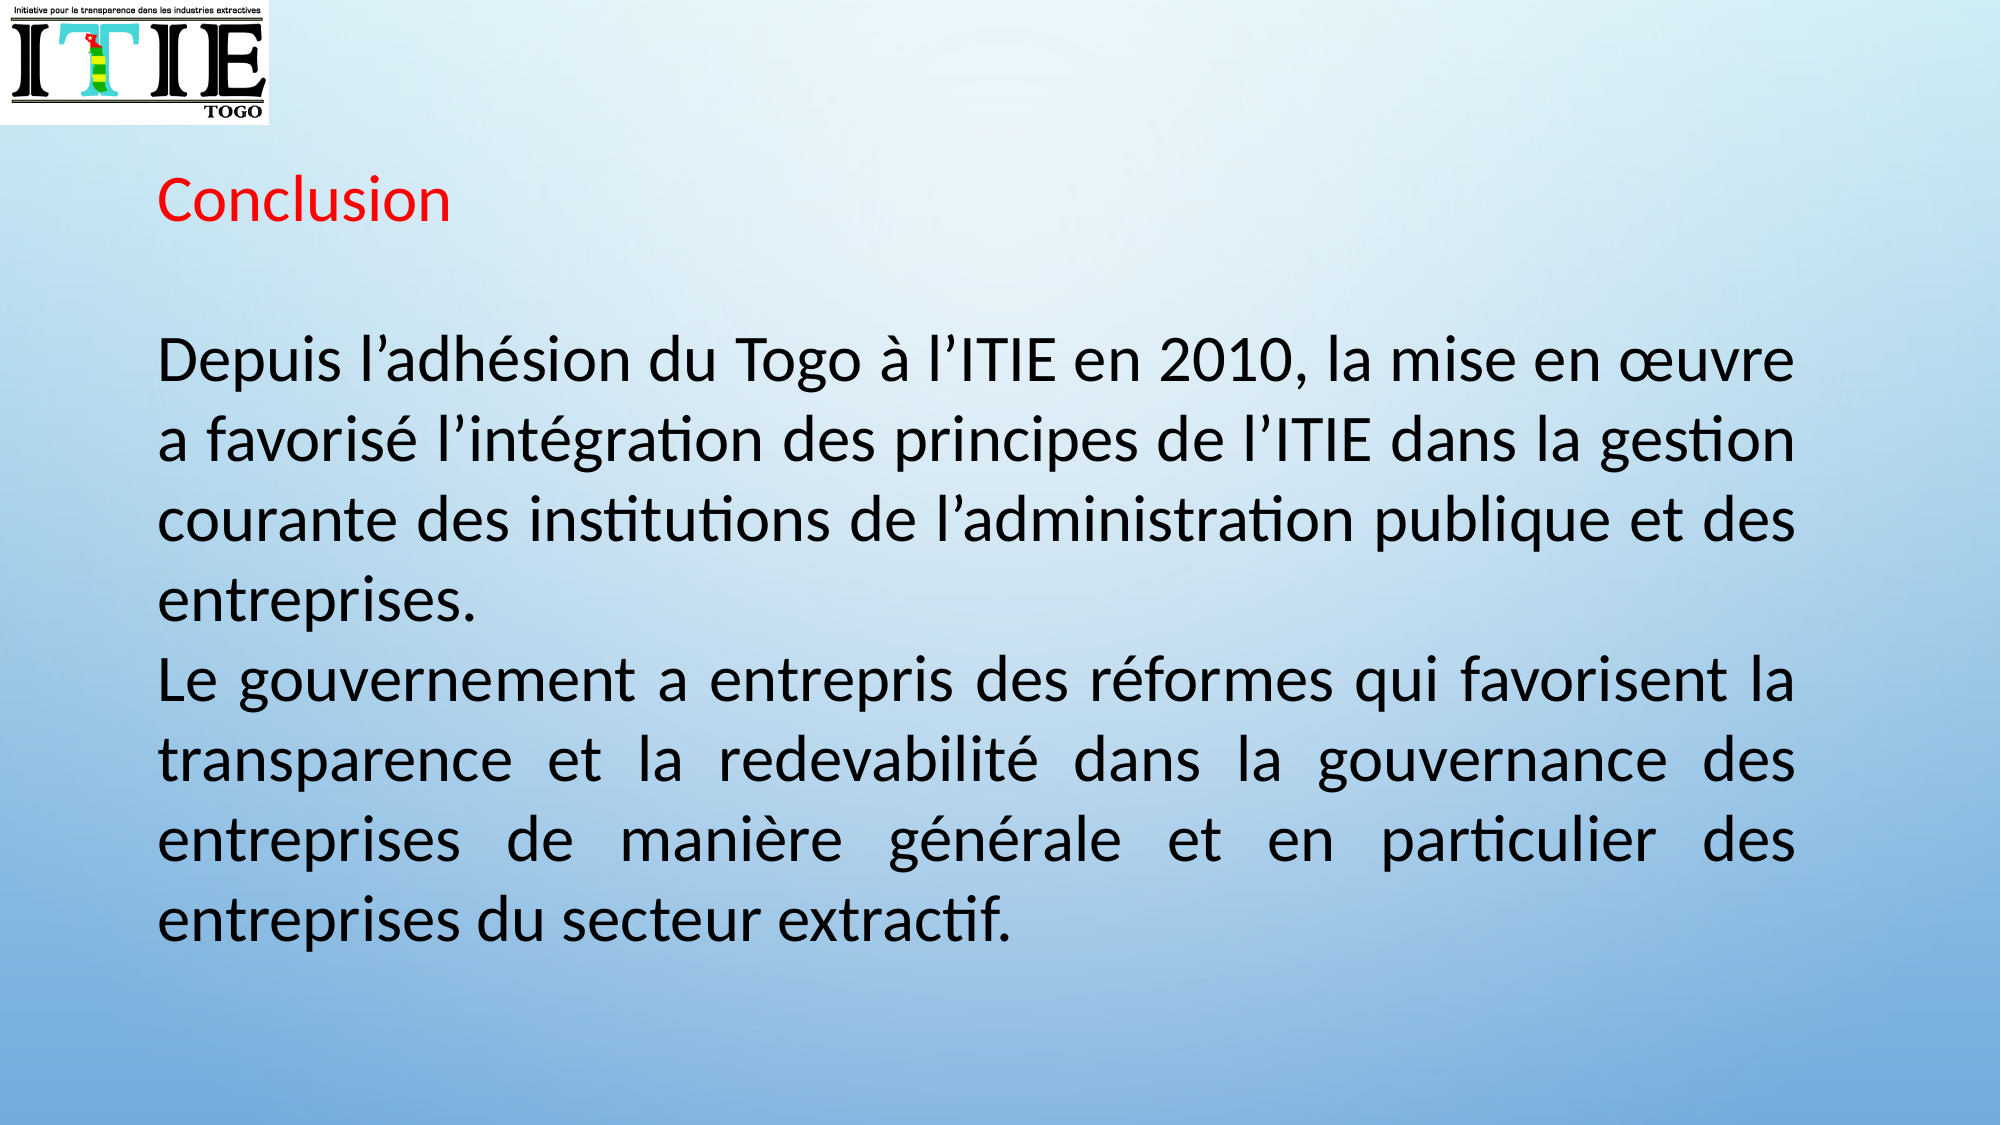

Conclusion
Depuis l’adhésion du Togo à l’ITIE en 2010, la mise en œuvre a favorisé l’intégration des principes de l’ITIE dans la gestion courante des institutions de l’administration publique et des entreprises.
Le gouvernement a entrepris des réformes qui favorisent la transparence et la redevabilité dans la gouvernance des entreprises de manière générale et en particulier des entreprises du secteur extractif.